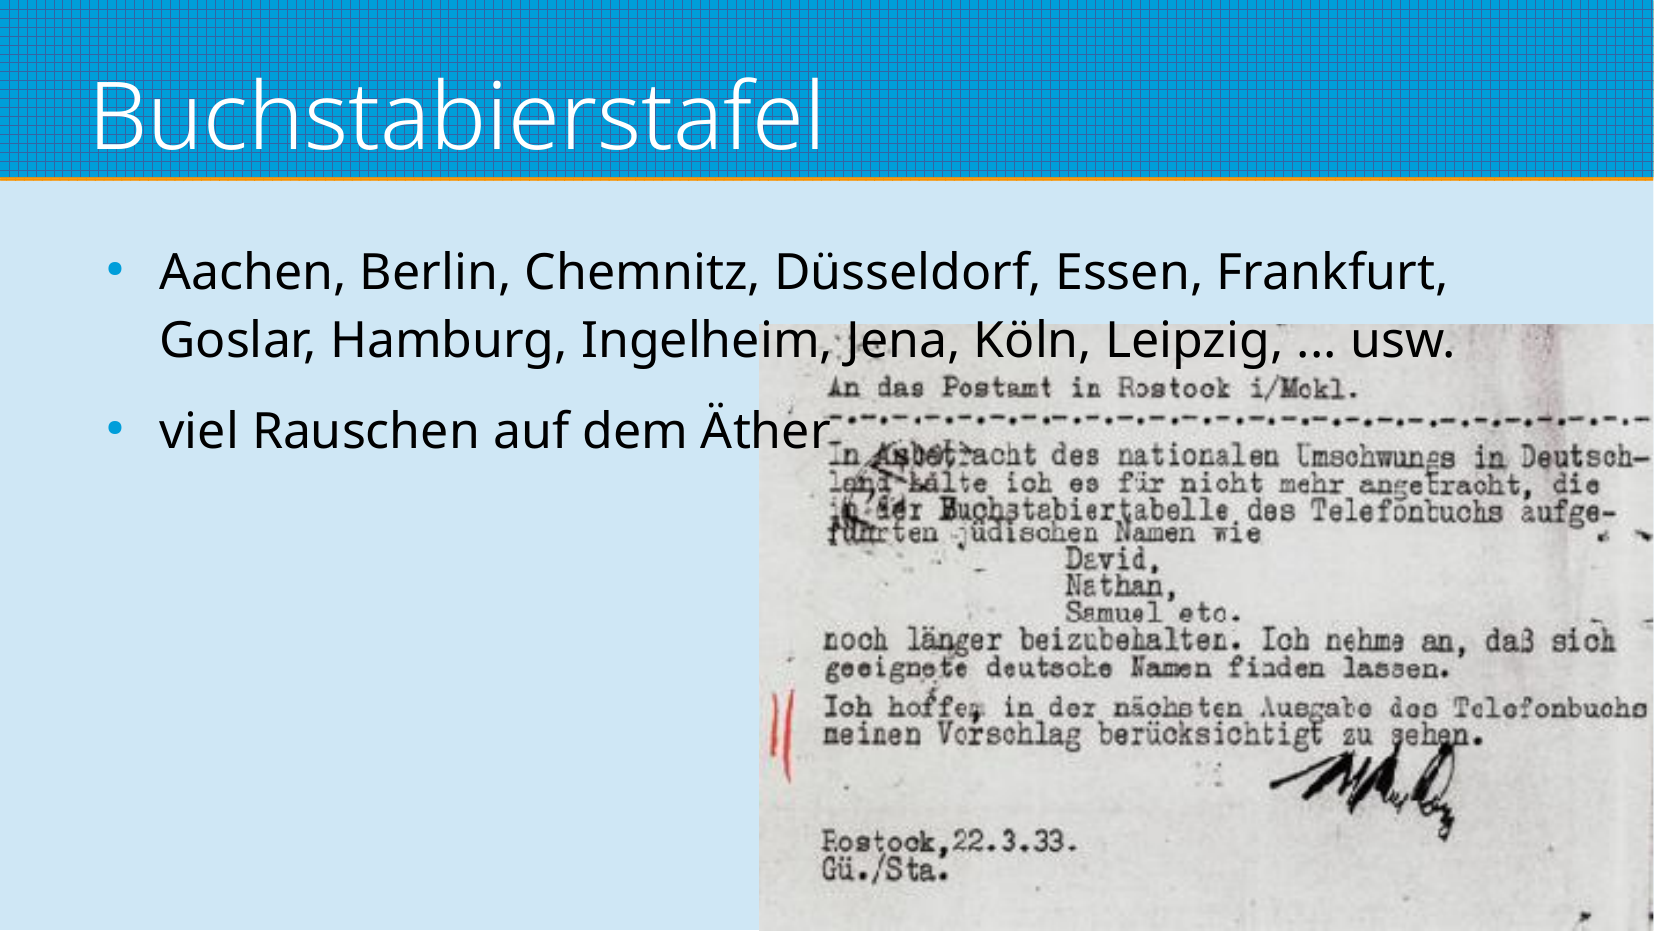

# Buchstabierstafel
Aachen, Berlin, Chemnitz, Düsseldorf, Essen, Frankfurt, Goslar, Hamburg, Ingelheim, Jena, Köln, Leipzig, ... usw.
viel Rauschen auf dem Äther